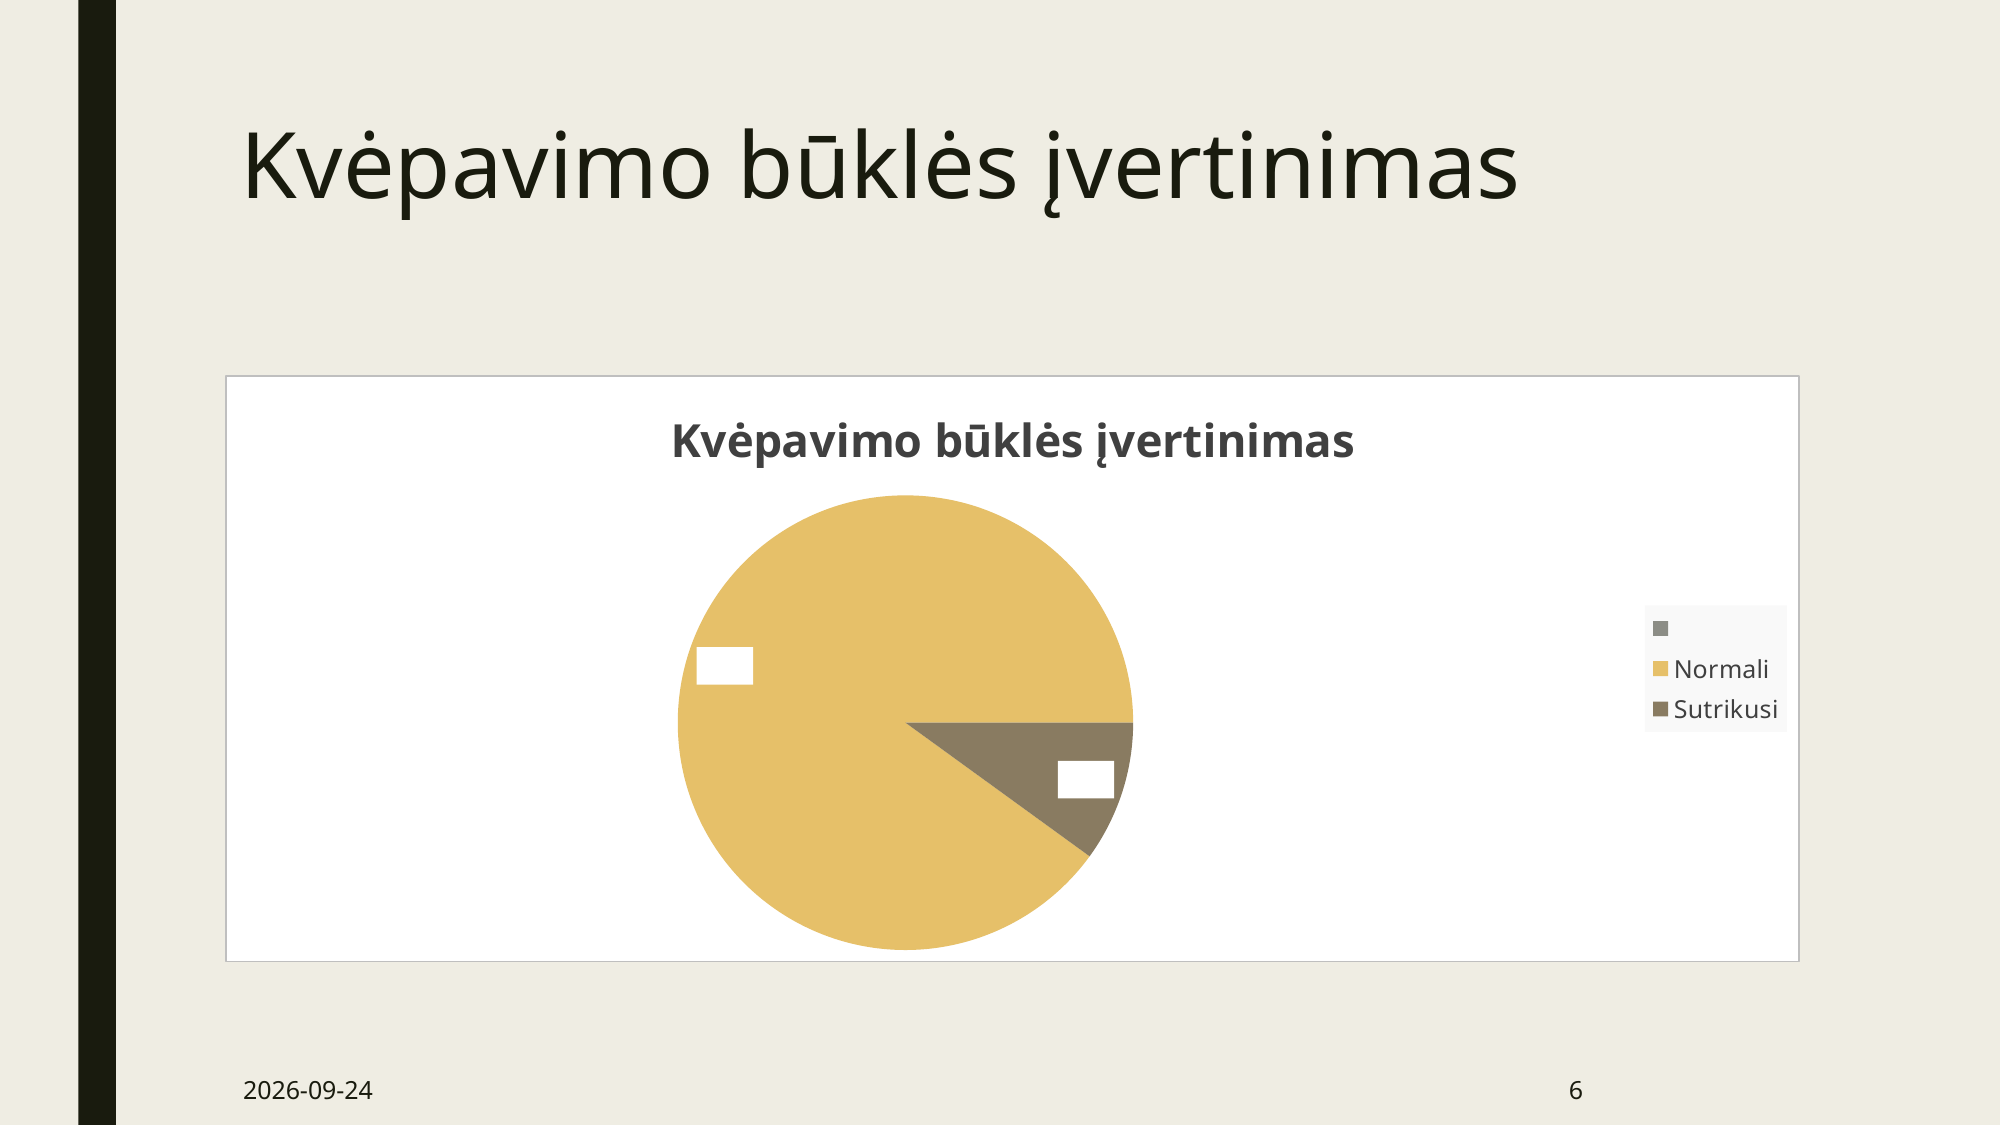

# Kvėpavimo būklės įvertinimas
### Chart: Kvėpavimo būklės įvertinimas
| Category | Kvėpavimo būklės įvertinimas |
|---|---|
| None | 0.0 |
| Normali | 86.4 |
| Sutrikusi | 9.6 |